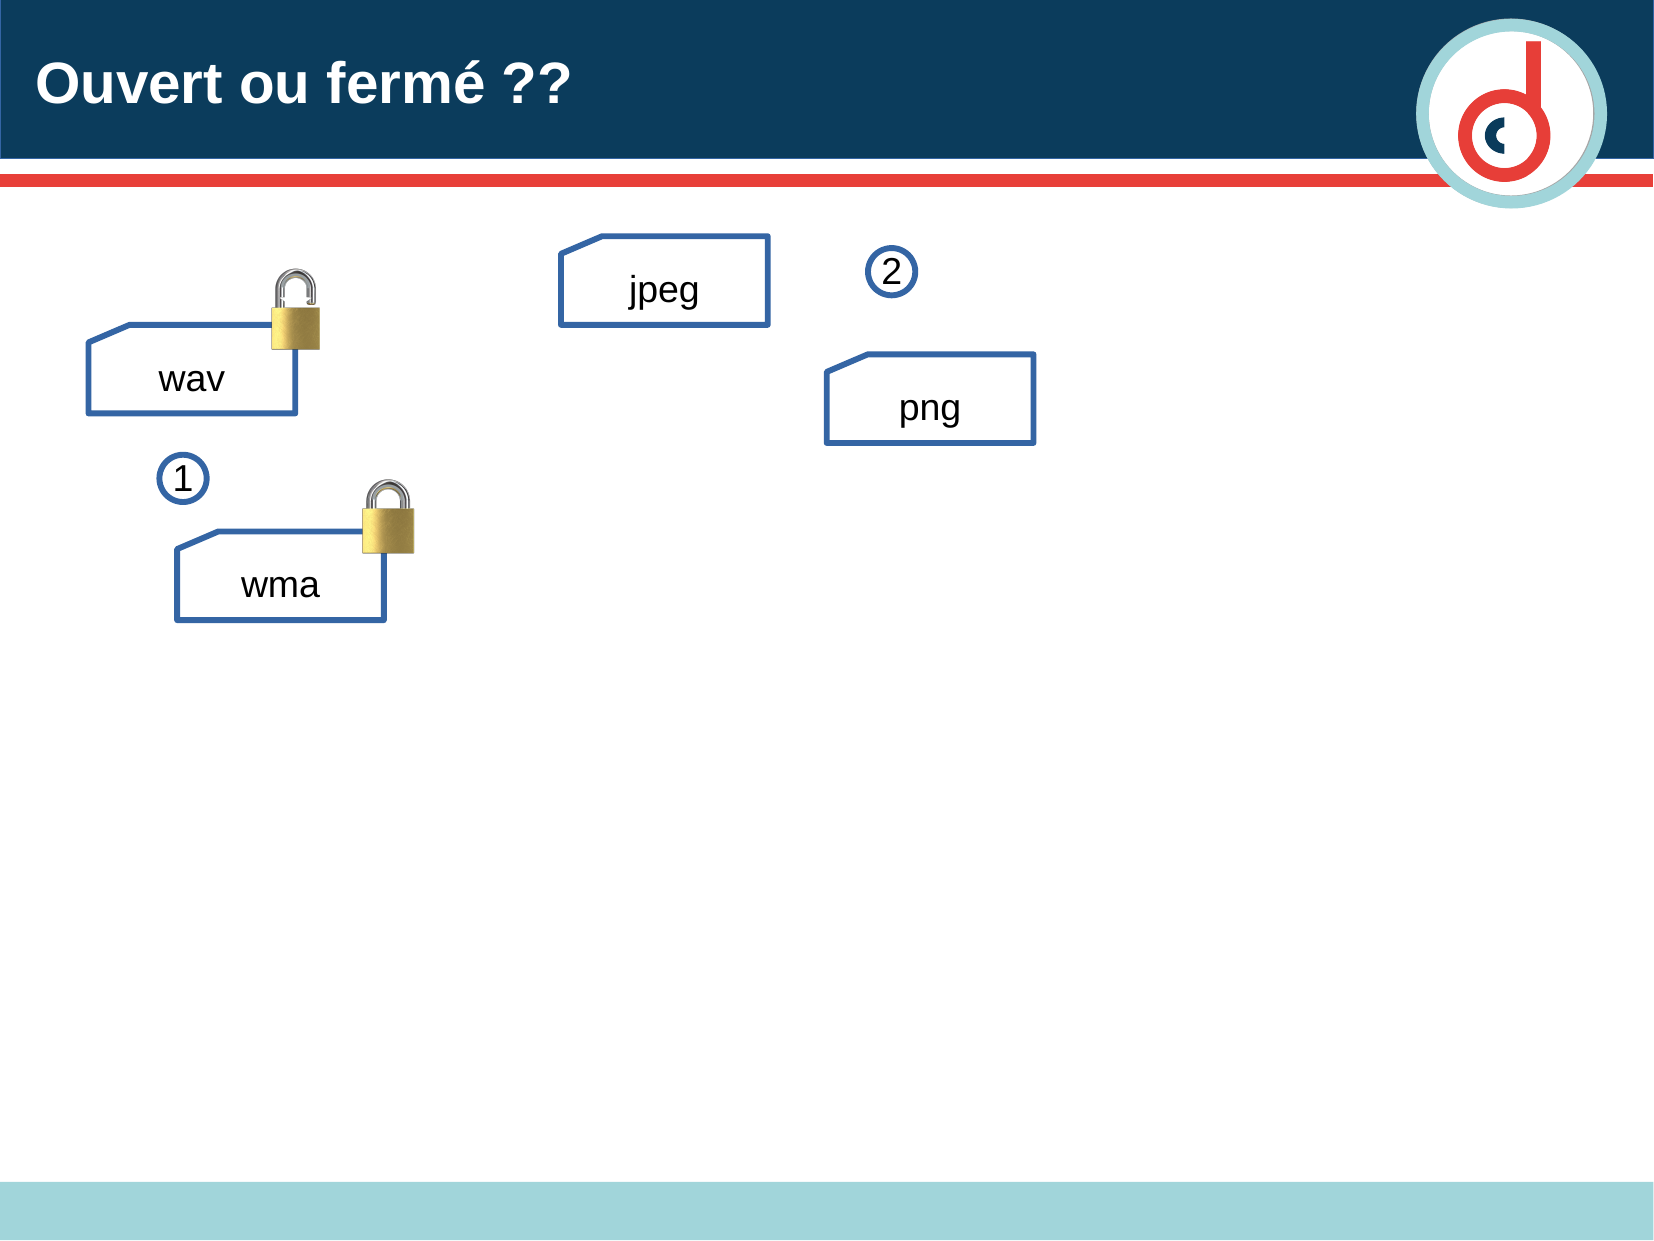

# Ouvert ou fermé ??
jpeg
2
wav
png
1
wma